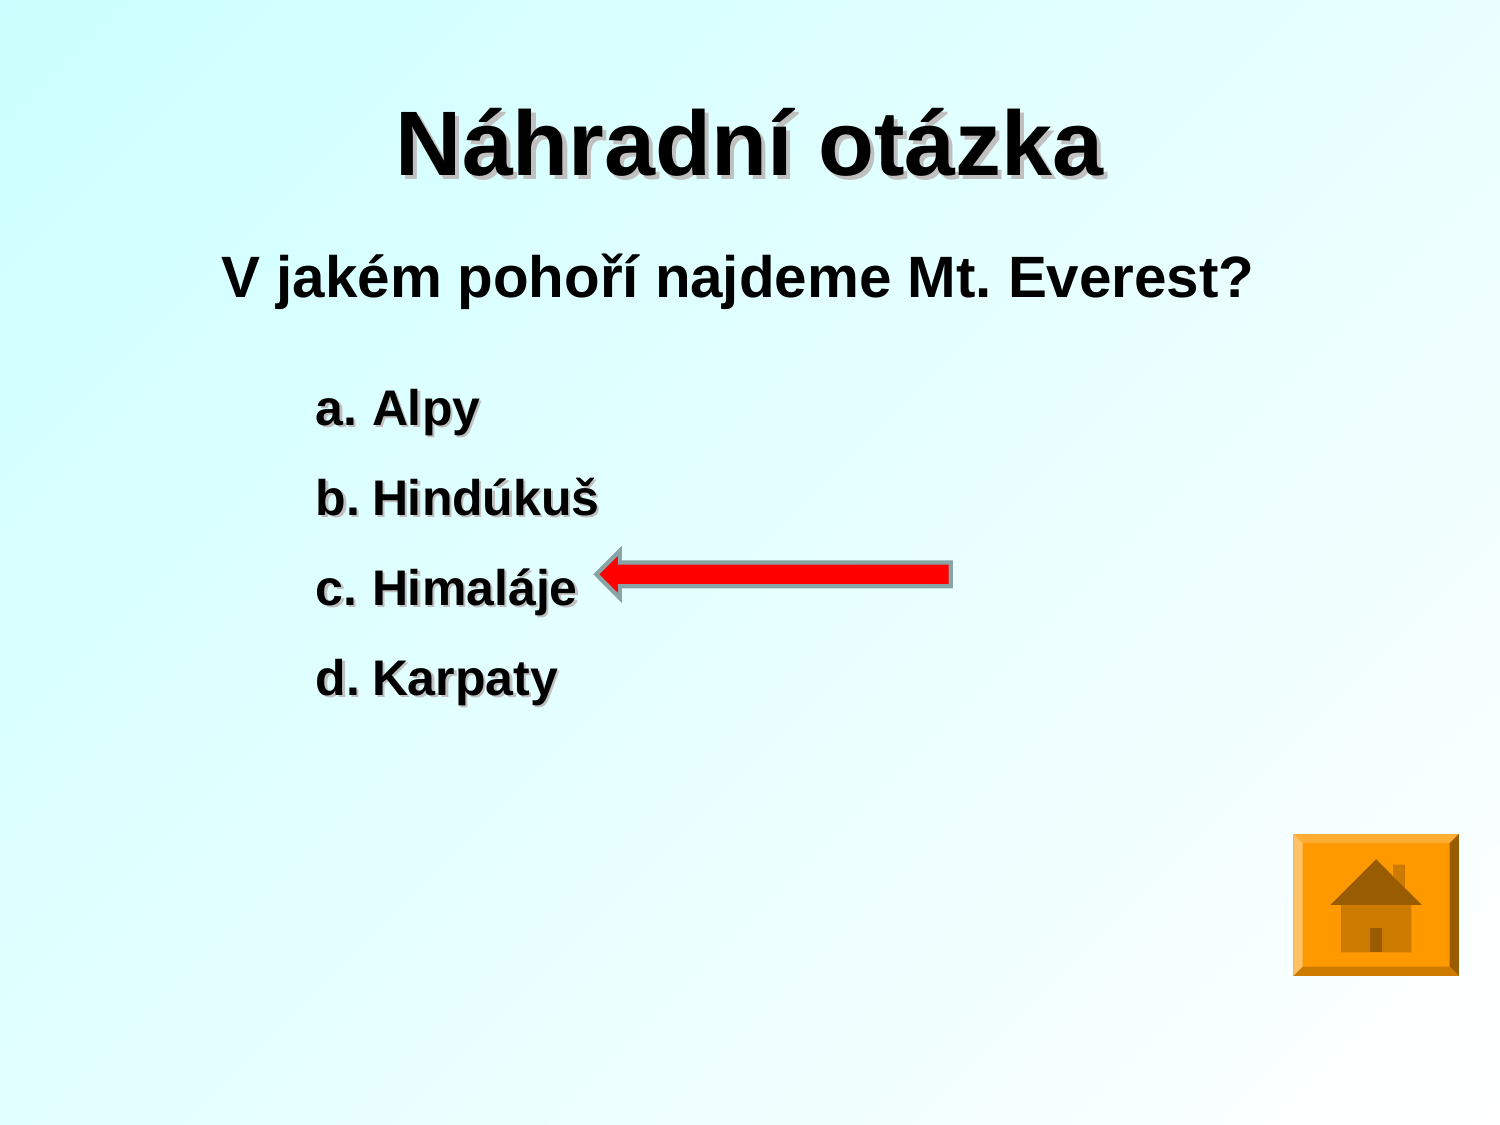

# Náhradní otázka
V jakém pohoří najdeme Mt. Everest?
Alpy
Hindúkuš
Himaláje
Karpaty